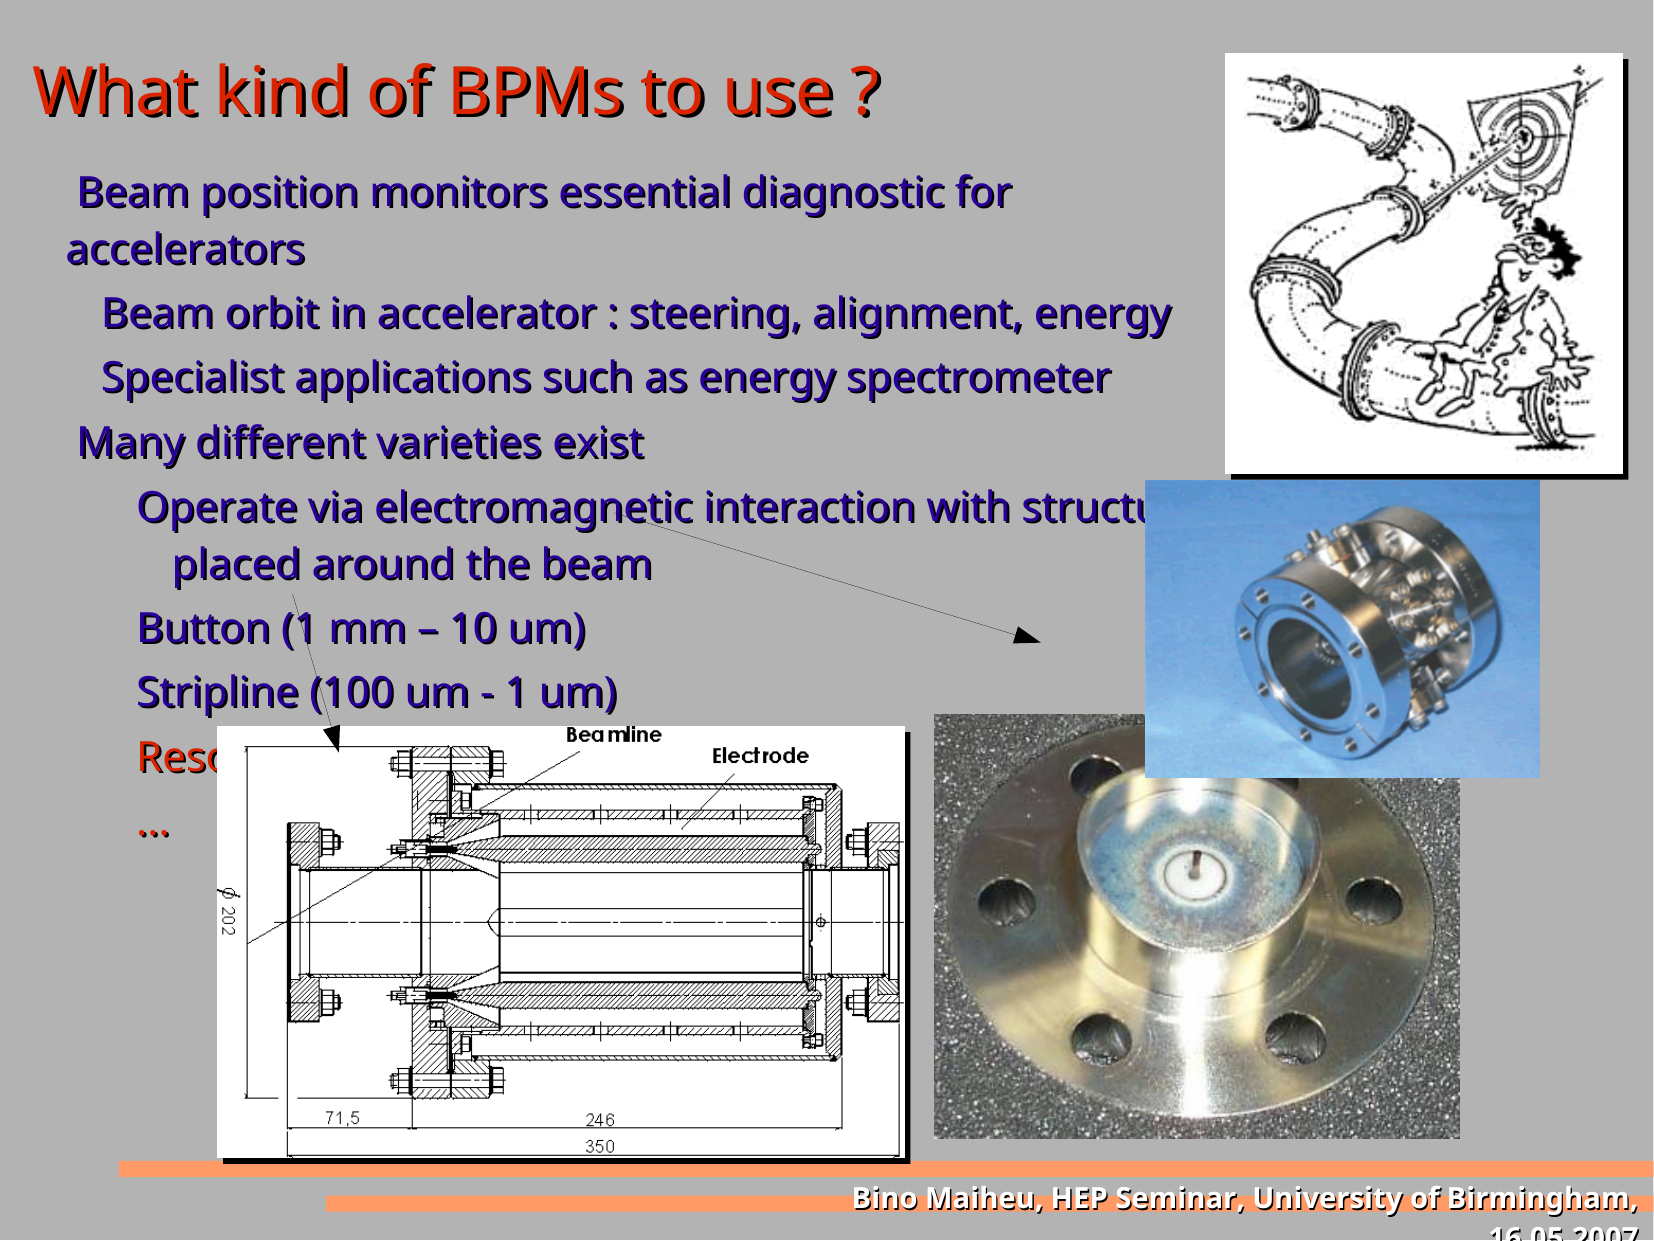

What kind of BPMs to use ?
 Beam position monitors essential diagnostic for accelerators
Beam orbit in accelerator : steering, alignment, energy
Specialist applications such as energy spectrometer
 Many different varieties exist
Operate via electromagnetic interaction with structure placed around the beam
Button (1 mm – 10 um)
Stripline (100 um - 1 um)
Resonant cavity (1 um - 20 nm)
...
Bino Maiheu, HEP Seminar, University of Birmingham, 16.05.2007